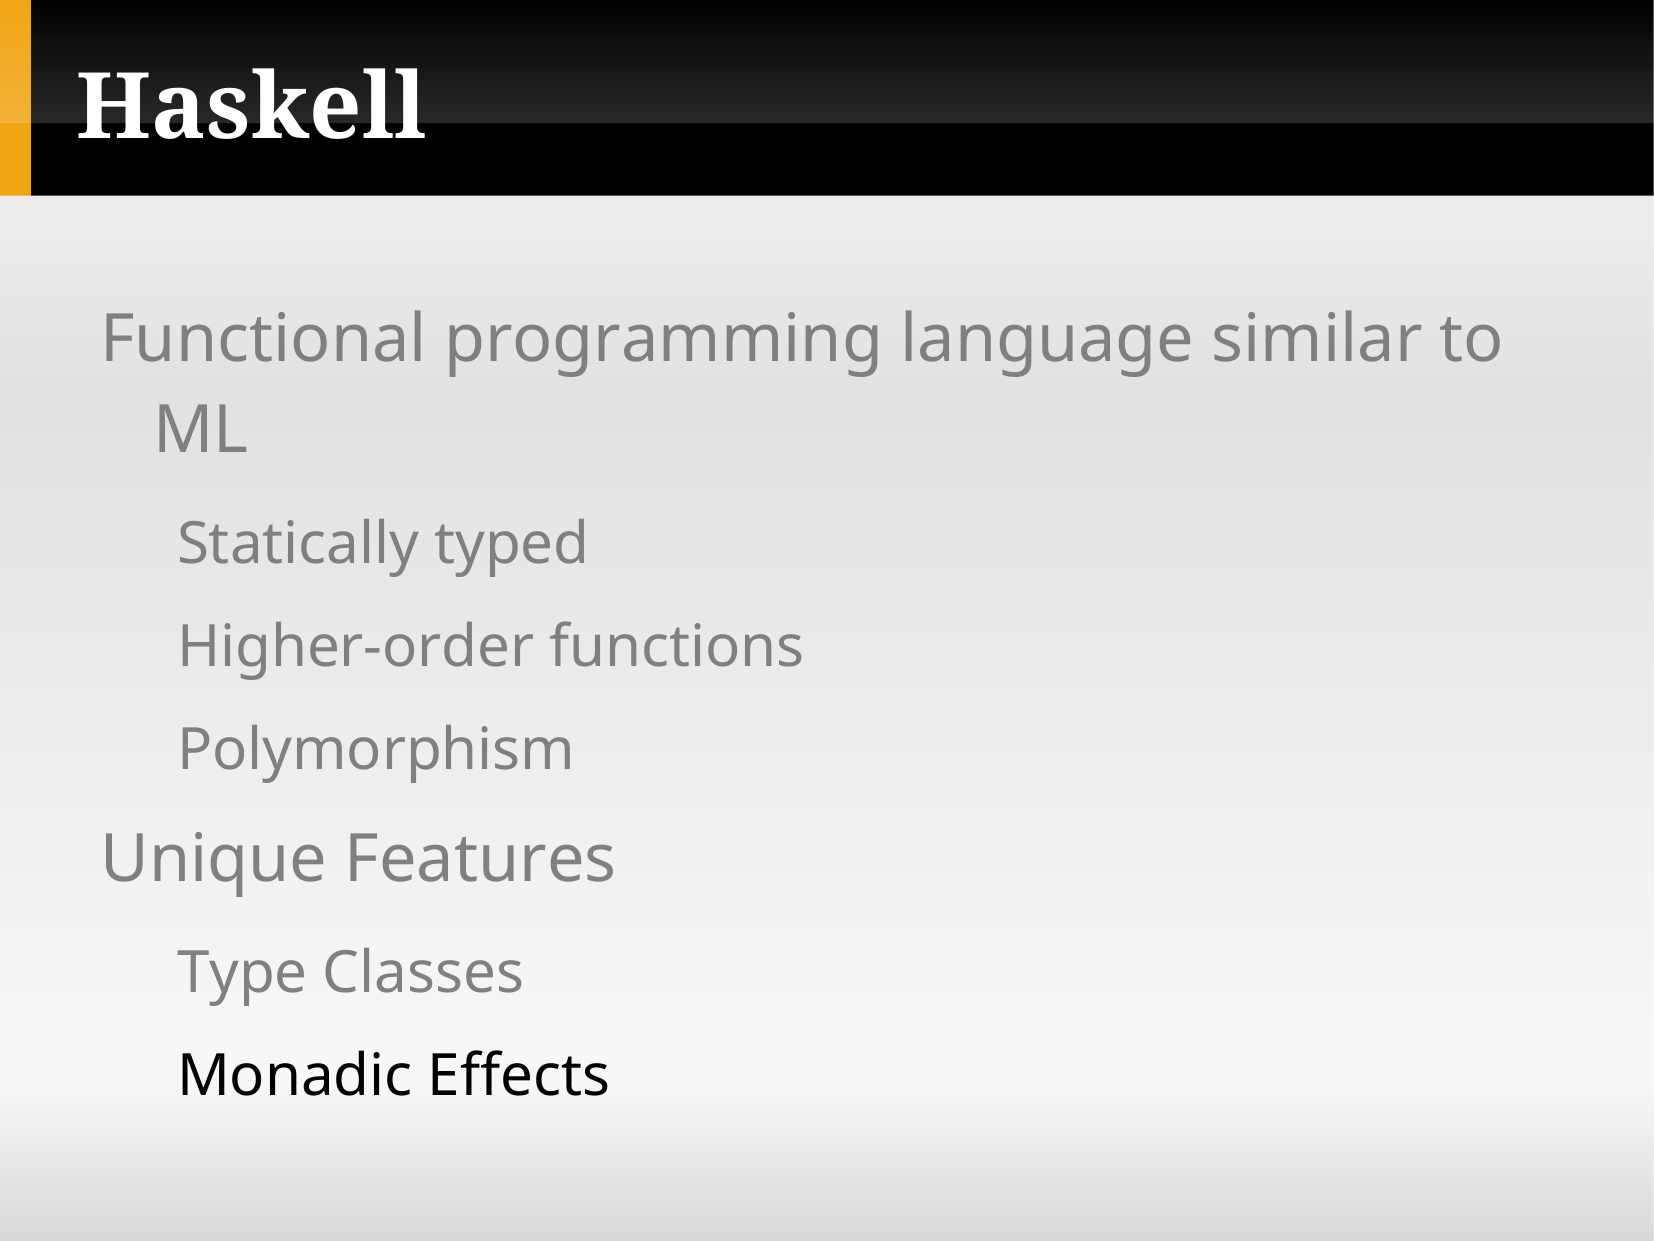

# Haskell
Functional programming language similar to ML
Statically typed
Higher-order functions
Polymorphism
Unique Features
Type Classes
Monadic Effects